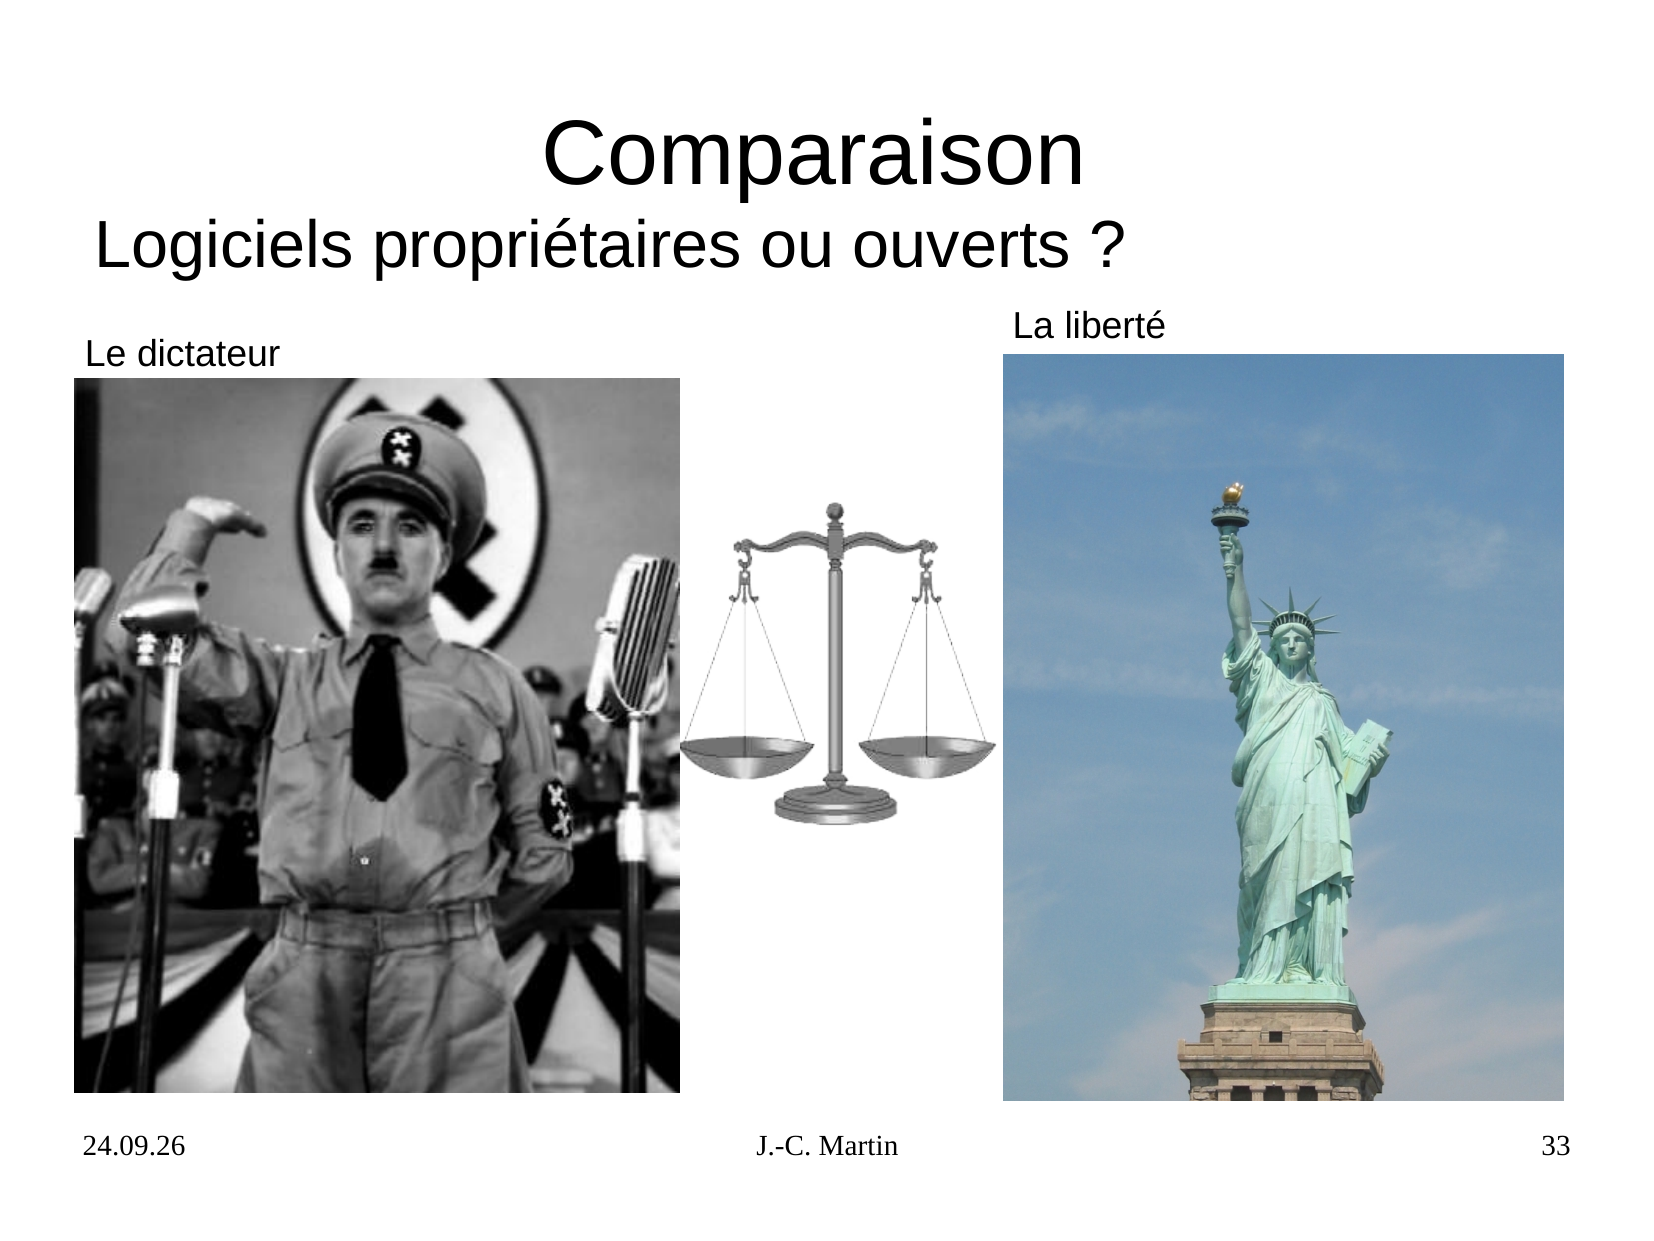

# Comparaison
Logiciels propriétaires ou ouverts ?
La liberté
Le dictateur
J.-C. Martin
33